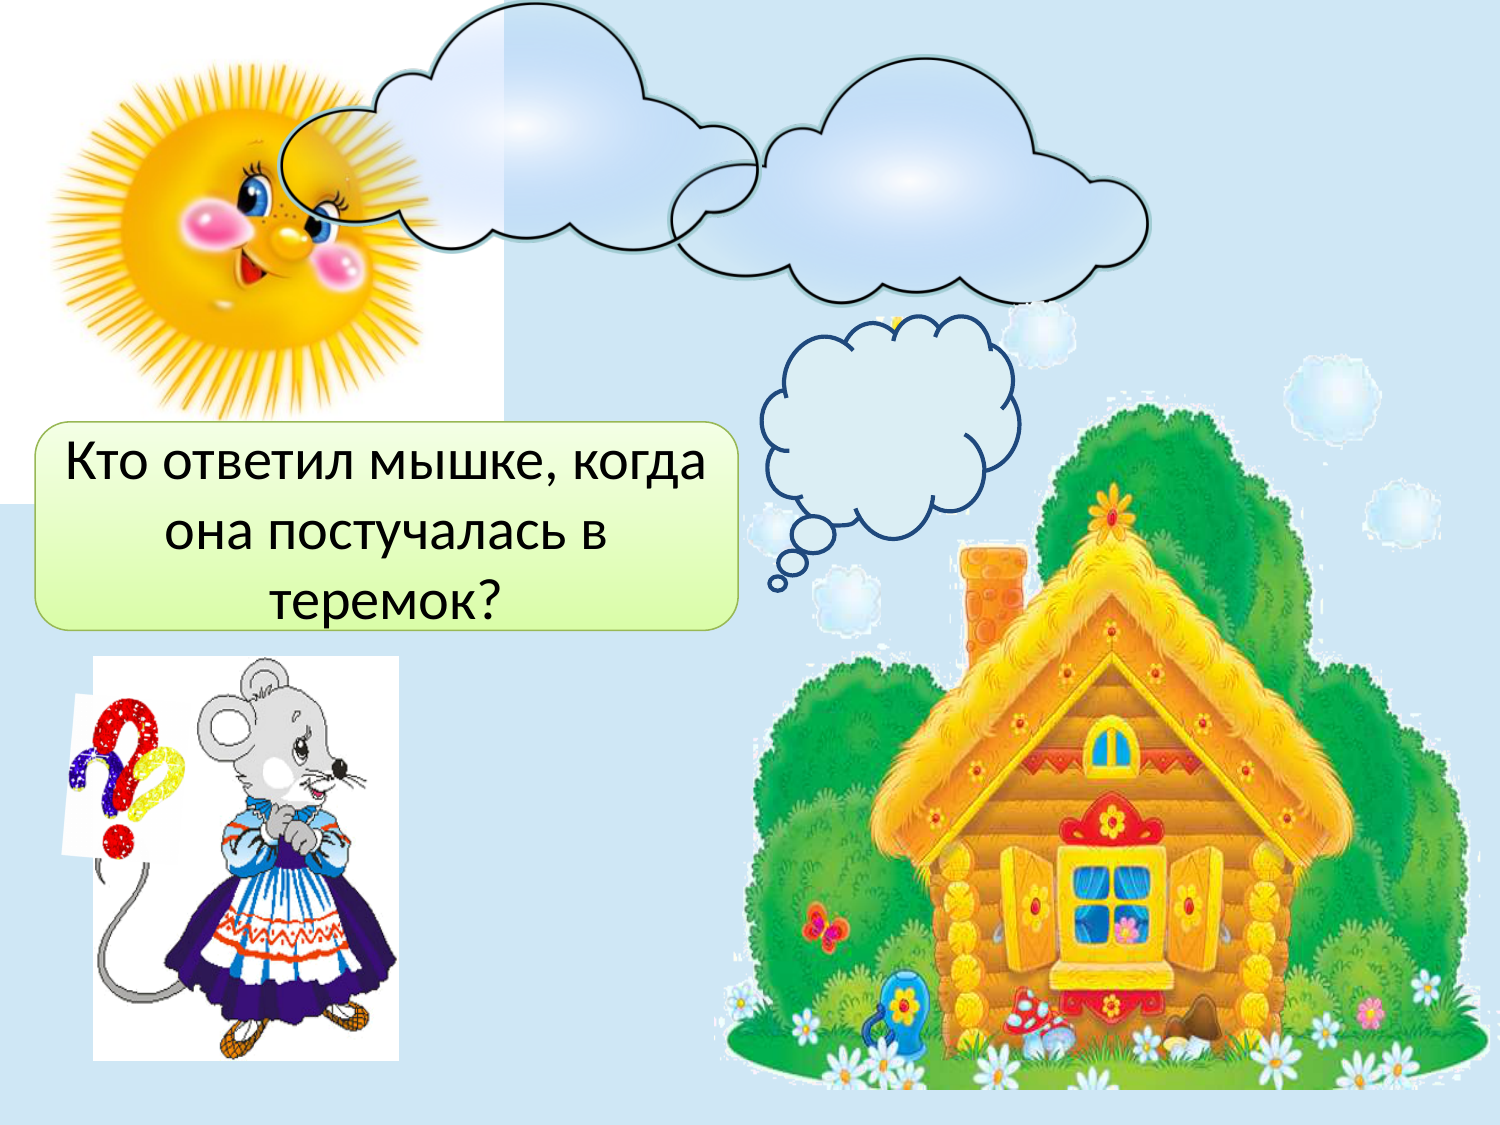

Кто ответил мышке, когда она постучалась в теремок?